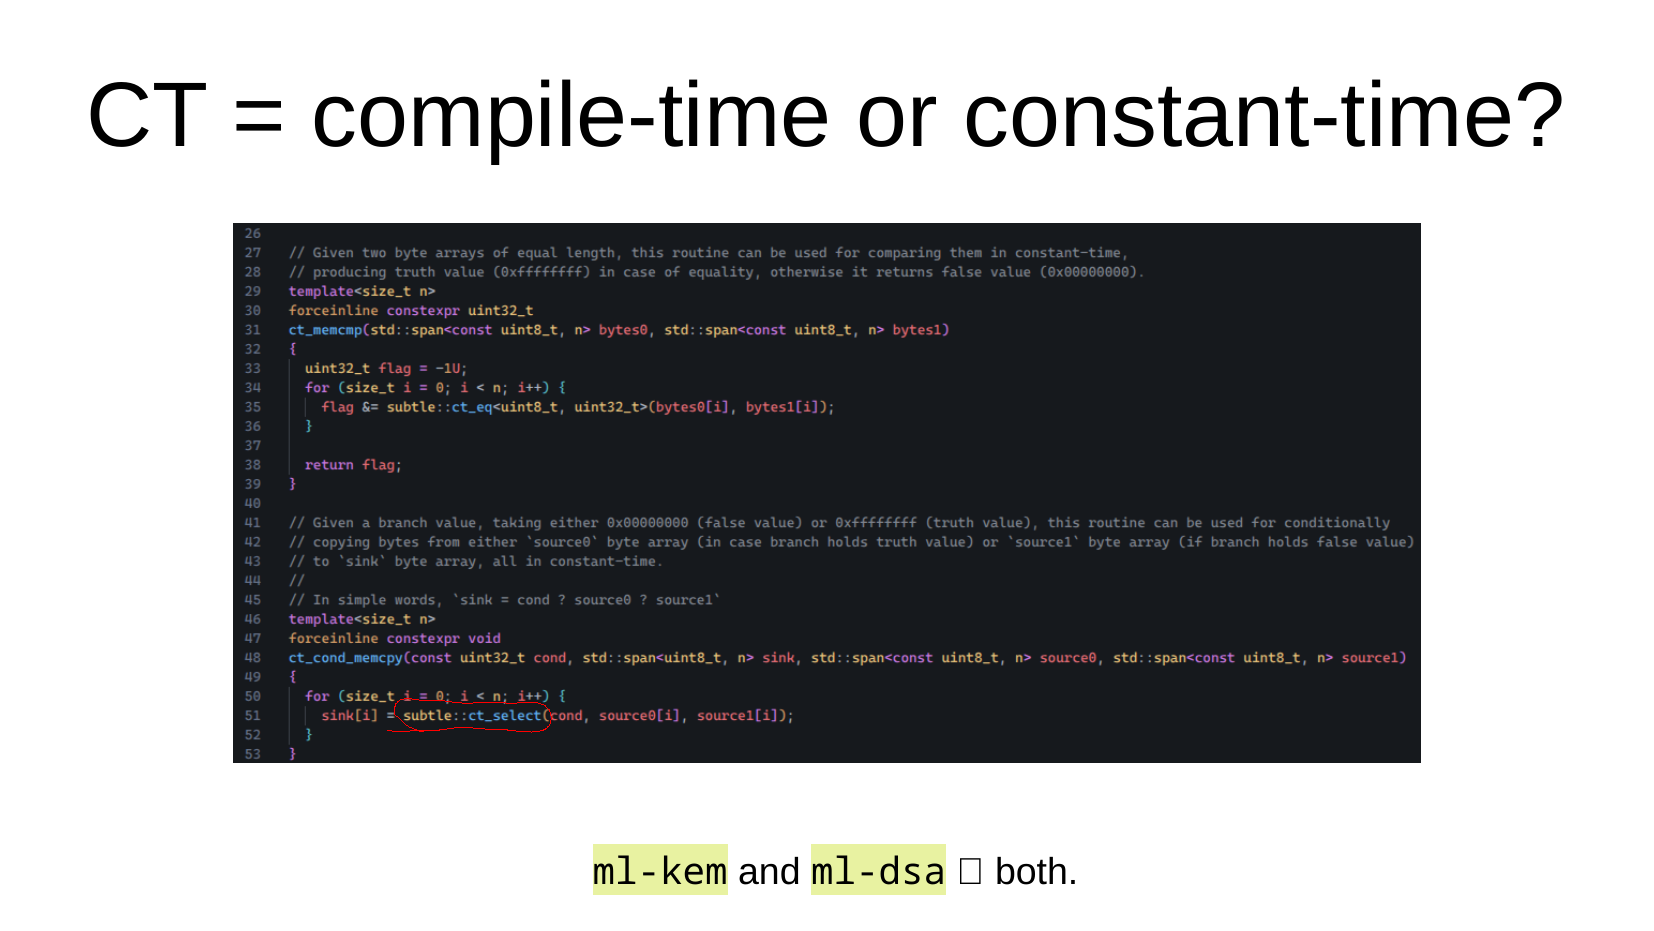

# CT = compile-time or constant-time?
ml-kem and ml-dsa ✅ both.